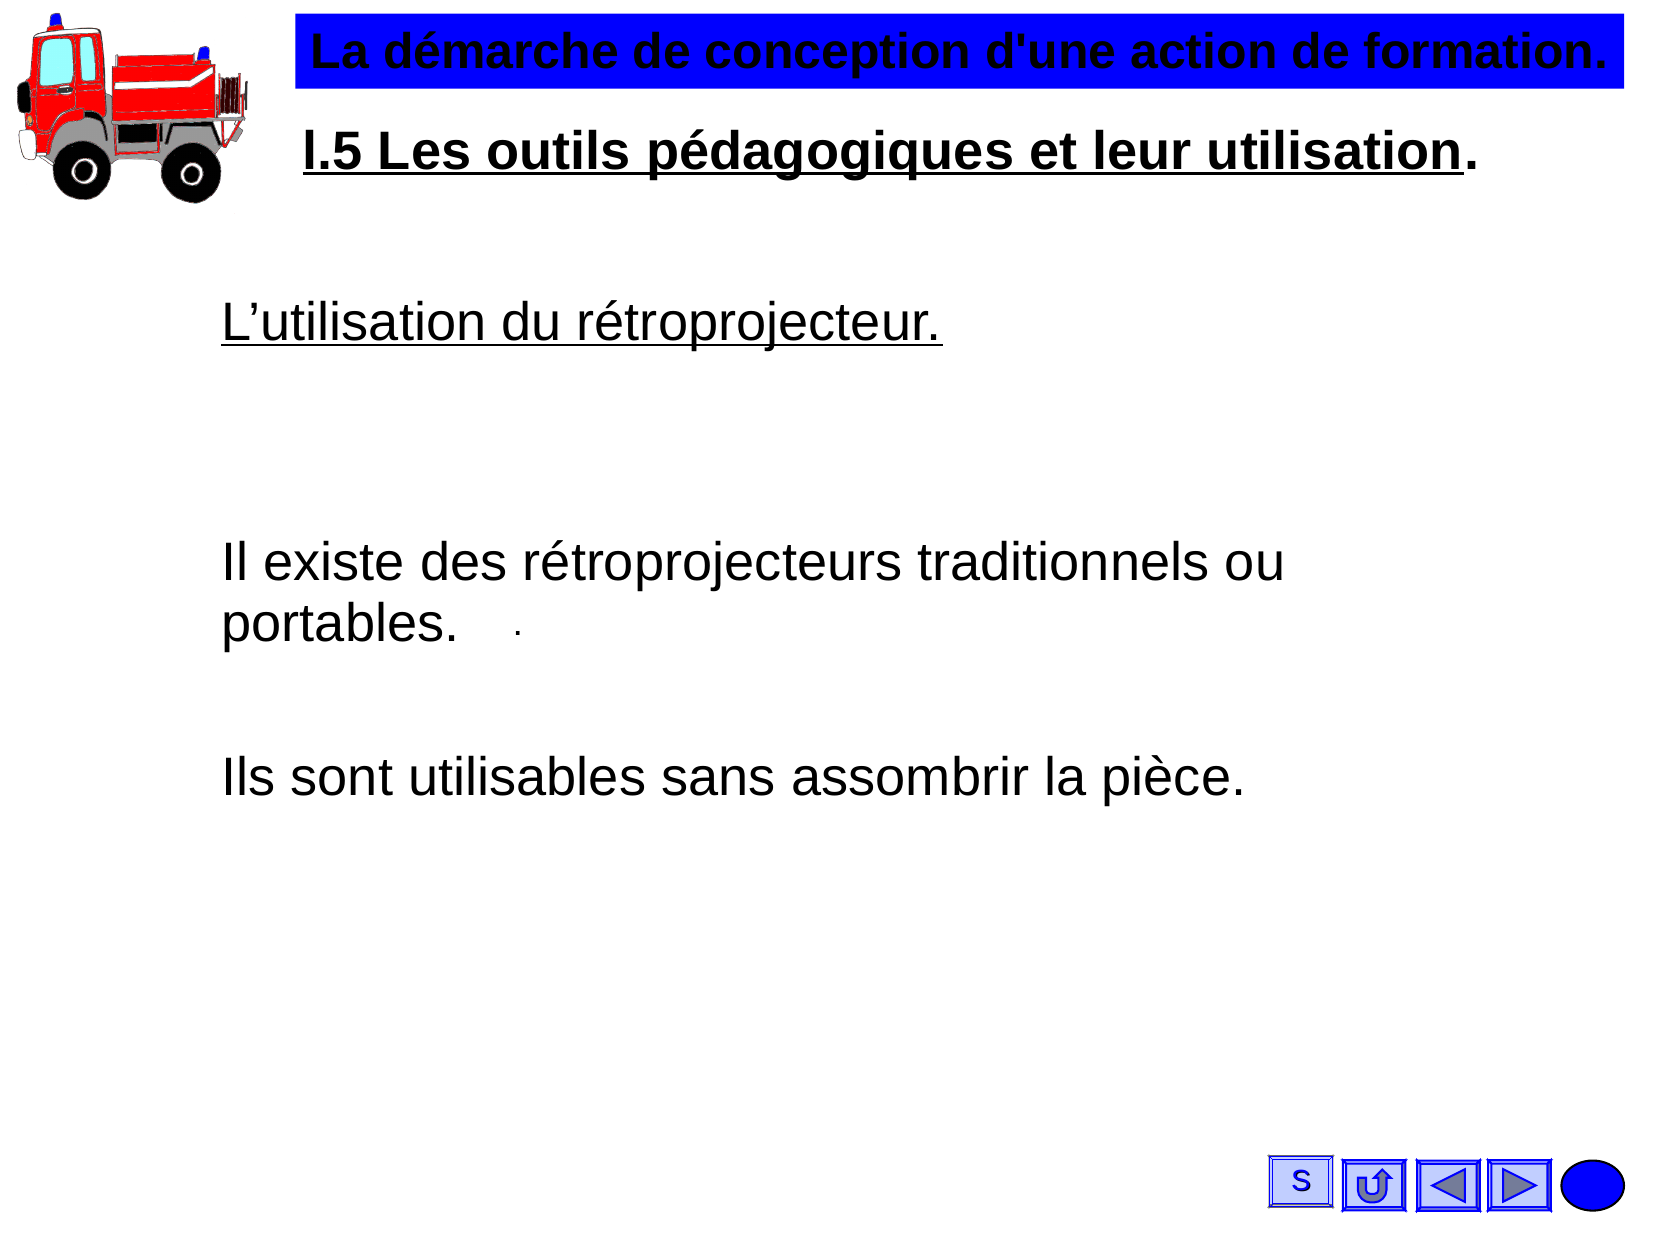

La démarche de conception d'une action de formation.
l.5 Les outils pédagogiques et leur utilisation.
L’utilisation du rétroprojecteur.
#
Il existe des rétroprojecteurs traditionnels ou portables.
Ils sont utilisables sans assombrir la pièce.
.